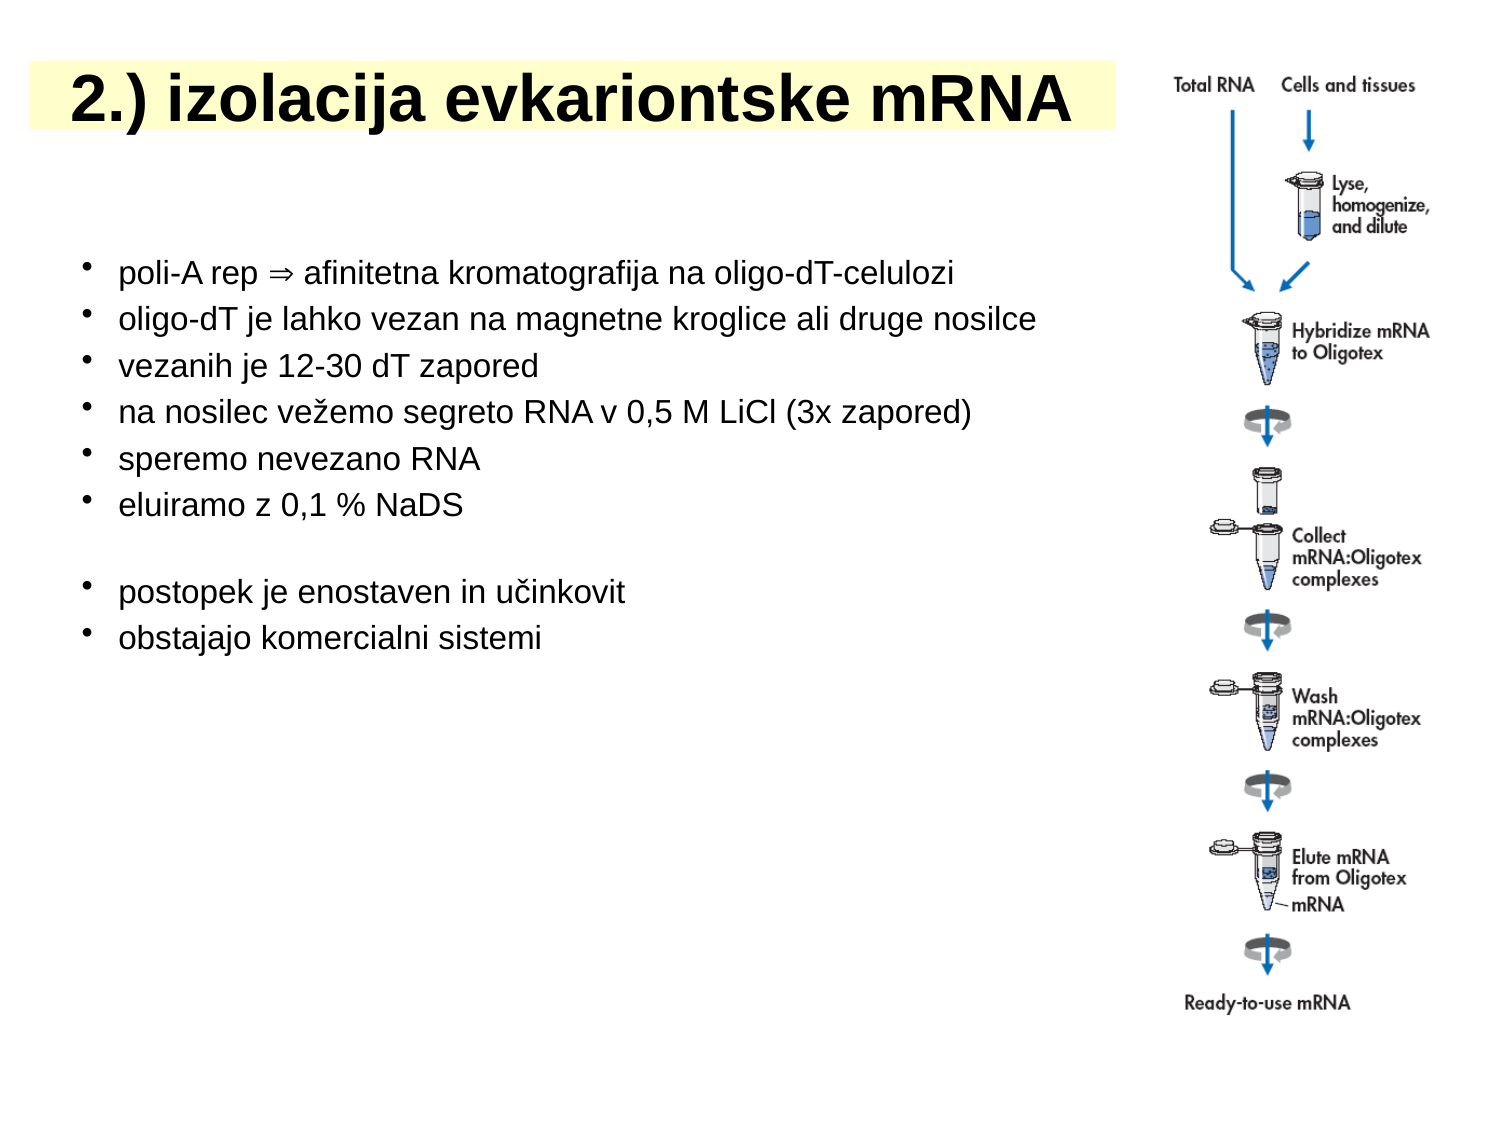

# 2.) izolacija evkariontske mRNA
poli-A rep  afinitetna kromatografija na oligo-dT-celulozi
oligo-dT je lahko vezan na magnetne kroglice ali druge nosilce
vezanih je 12-30 dT zapored
na nosilec vežemo segreto RNA v 0,5 M LiCl (3x zapored)
speremo nevezano RNA
eluiramo z 0,1 % NaDS
postopek je enostaven in učinkovit
obstajajo komercialni sistemi